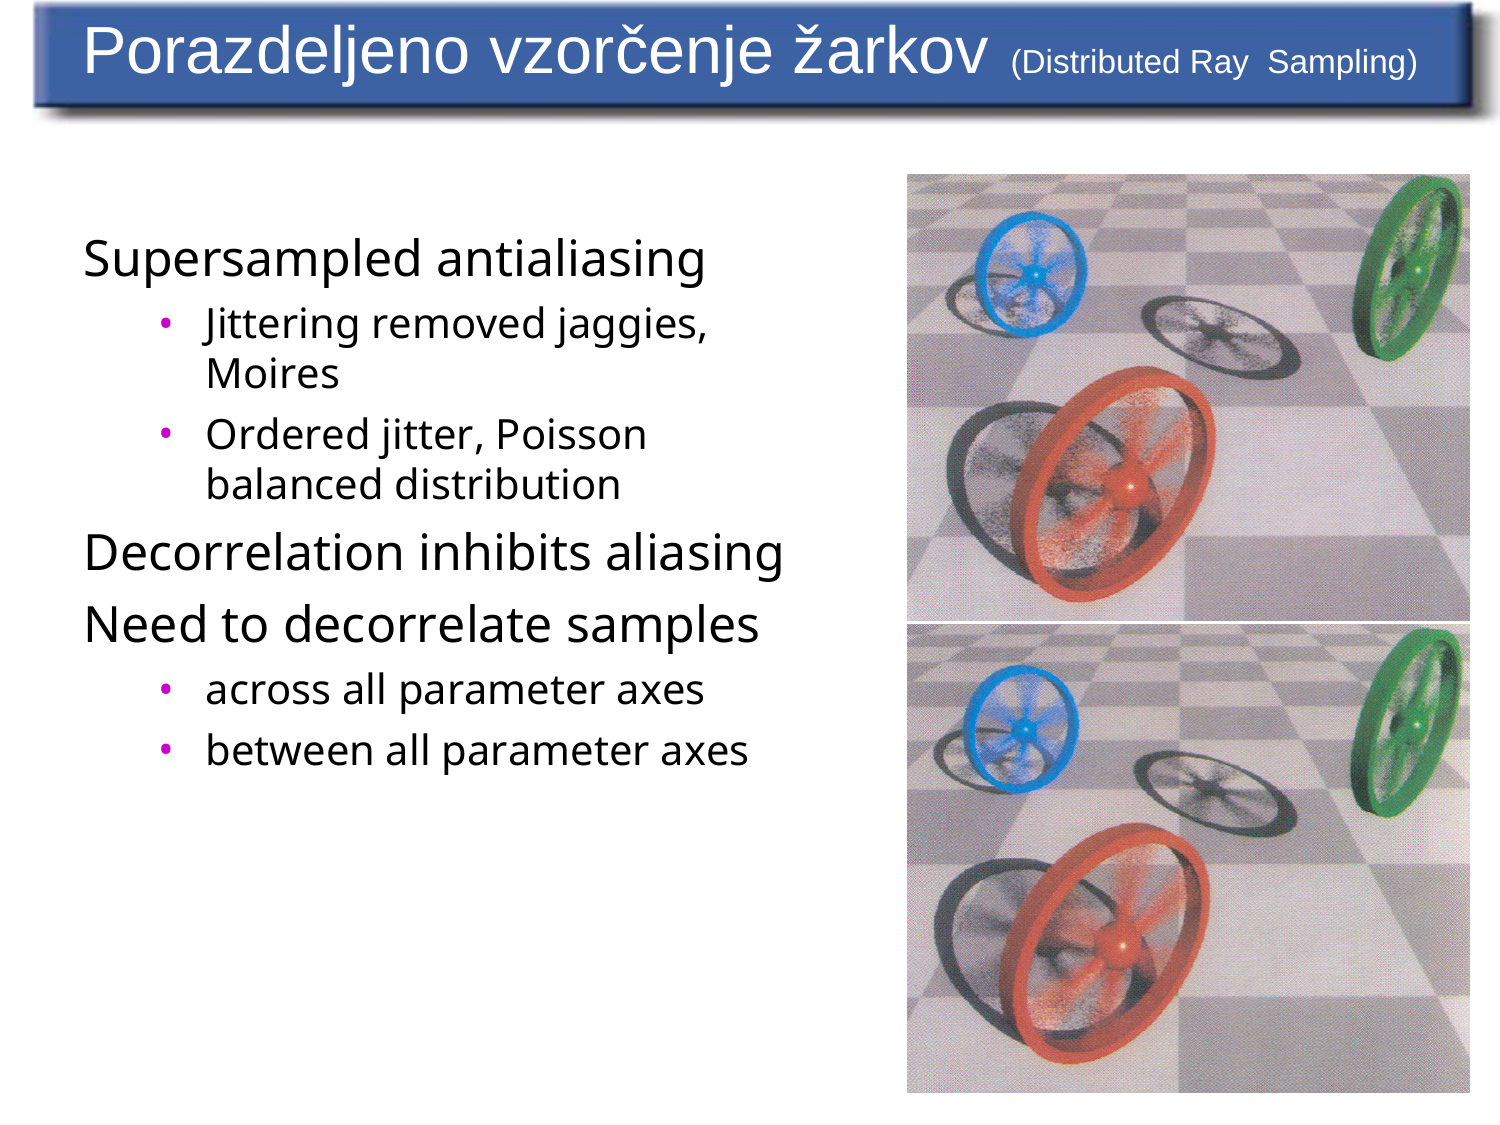

# Porazdeljeno vzorčenje žarkov (Distributed Ray Sampling)
Supersampled antialiasing
Jittering removed jaggies, Moires
Ordered jitter, Poisson balanced distribution
Decorrelation inhibits aliasing
Need to decorrelate samples
across all parameter axes
between all parameter axes